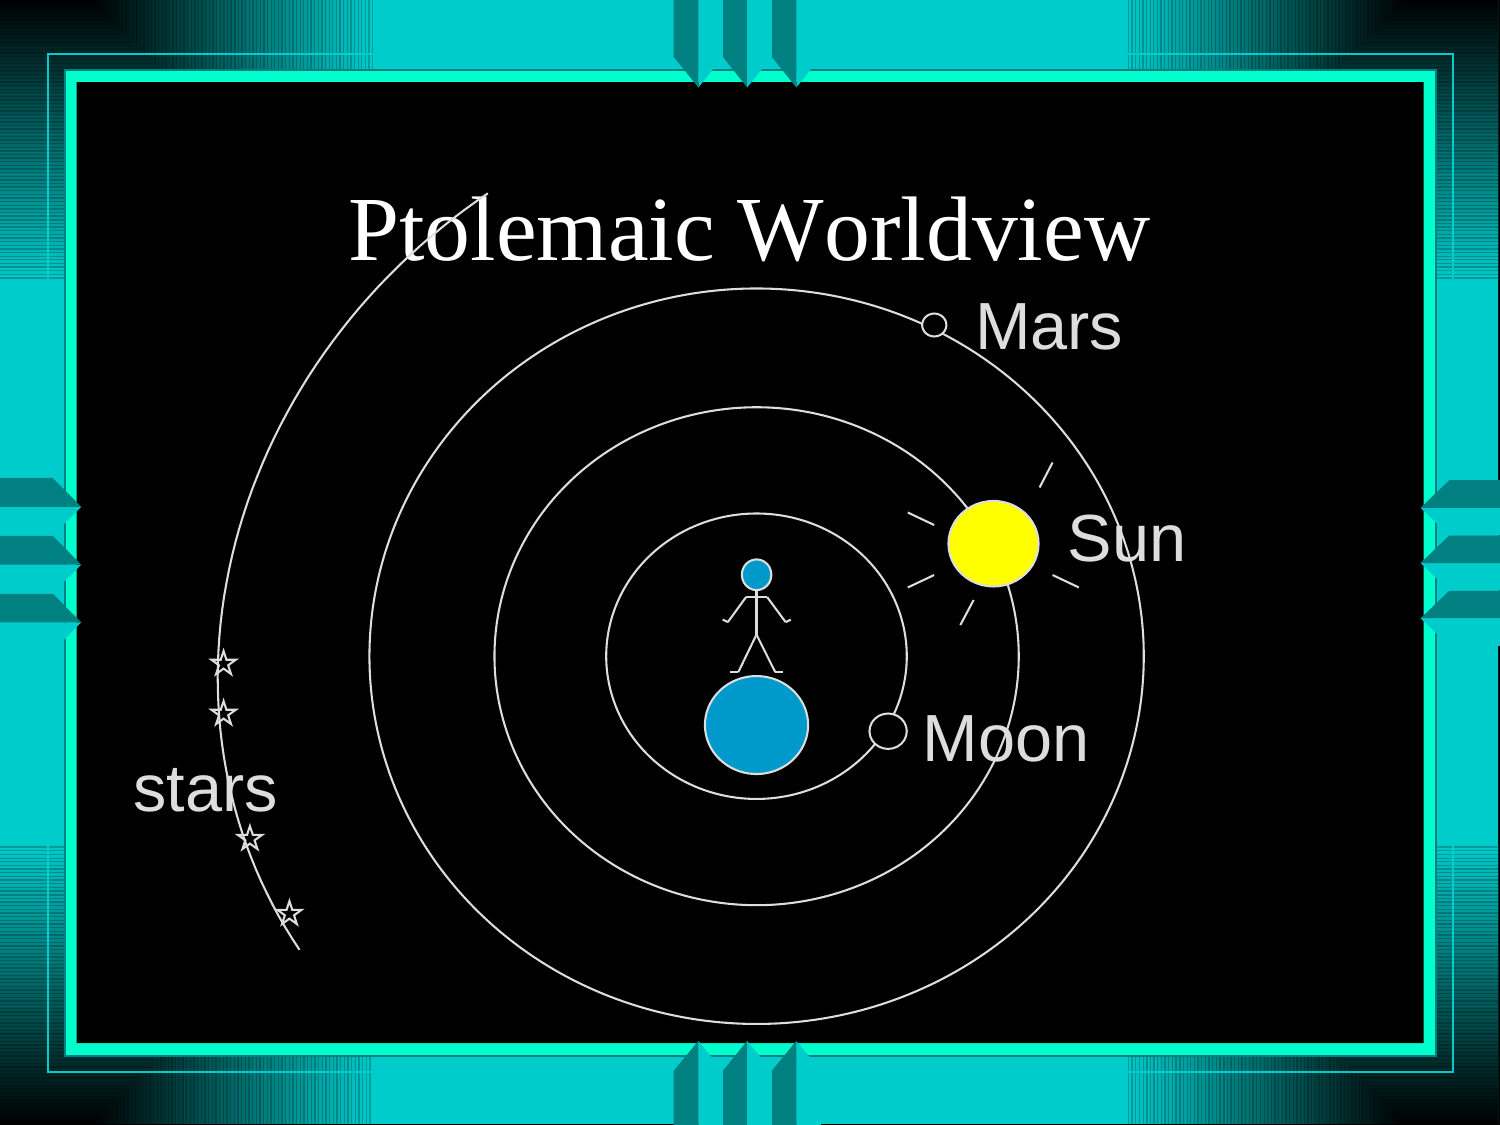

# Ptolemaic Worldview
Mars
Sun
Moon
stars